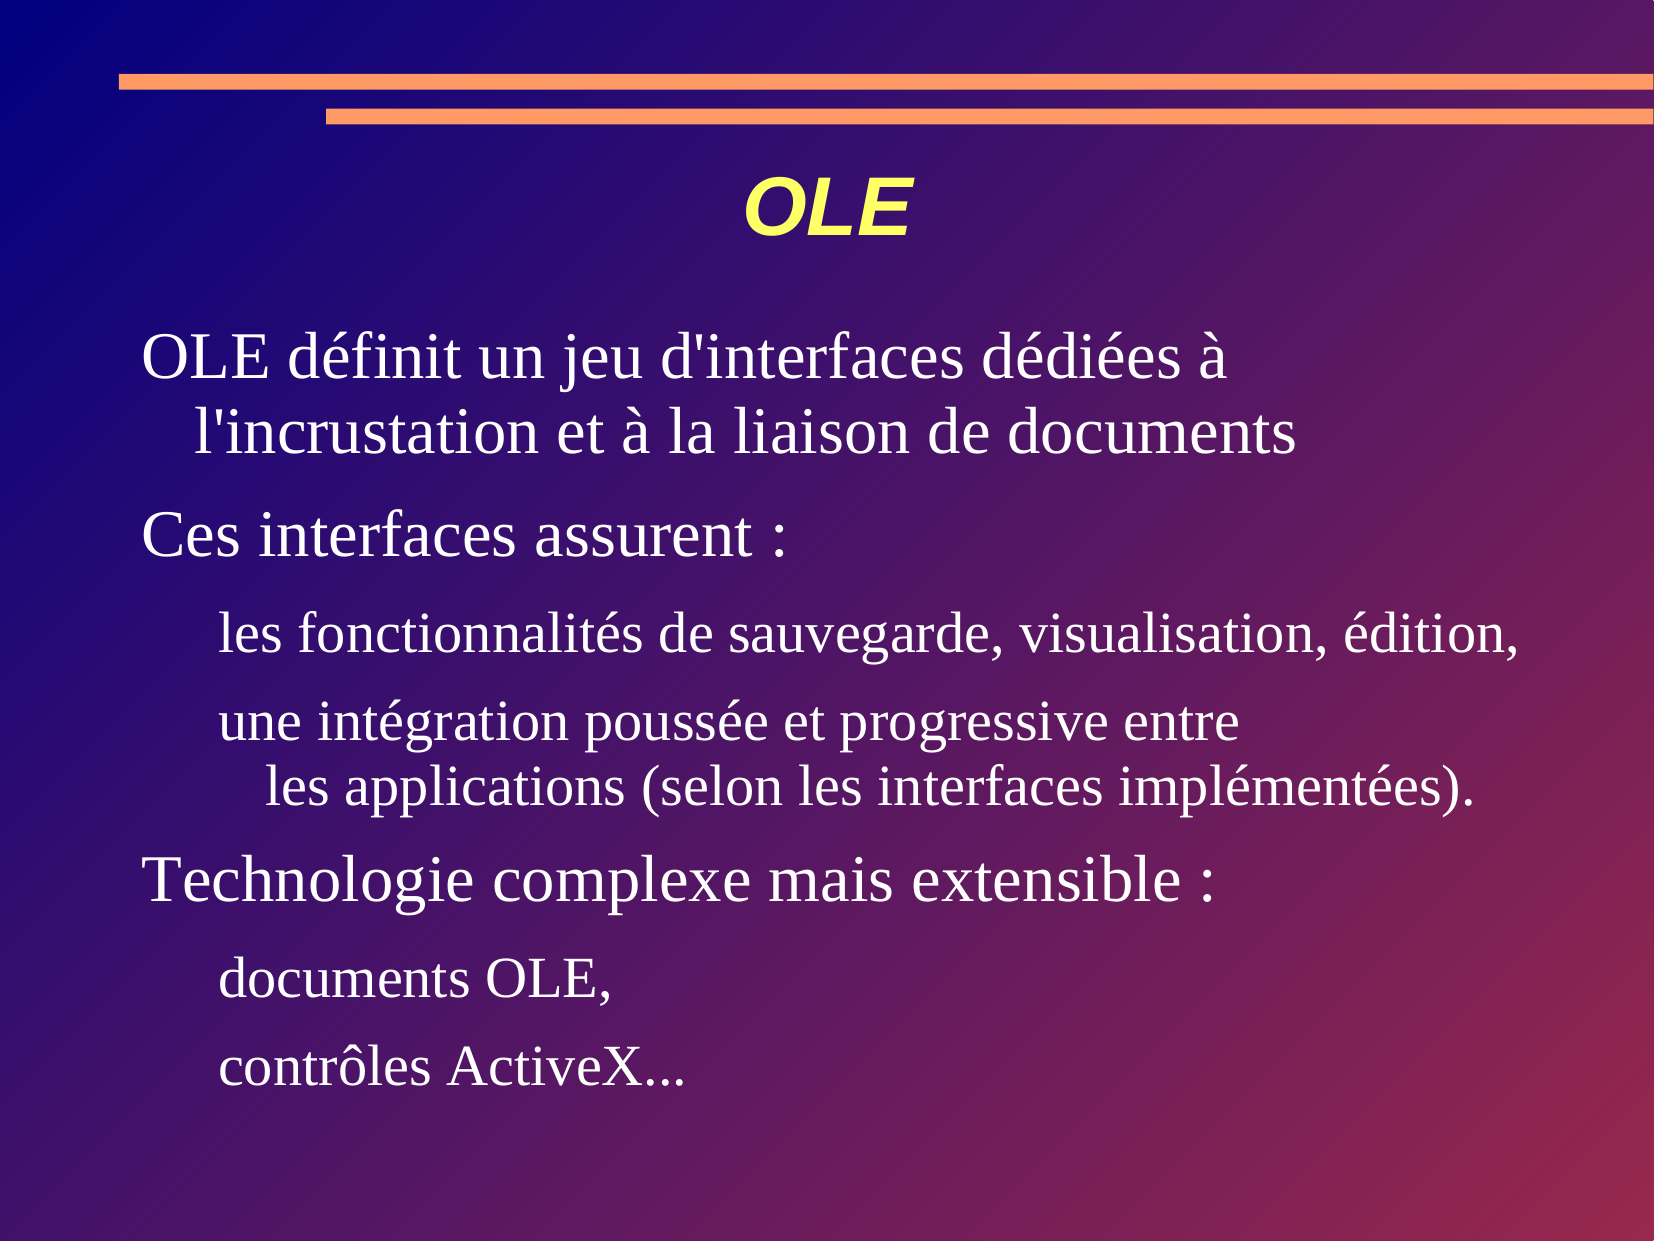

# OLE
OLE définit un jeu d'interfaces dédiées à l'incrustation et à la liaison de documents
Ces interfaces assurent :
les fonctionnalités de sauvegarde, visualisation, édition,
une intégration poussée et progressive entre
les applications (selon les interfaces implémentées).
Technologie complexe mais extensible :
documents OLE,
contrôles ActiveX...